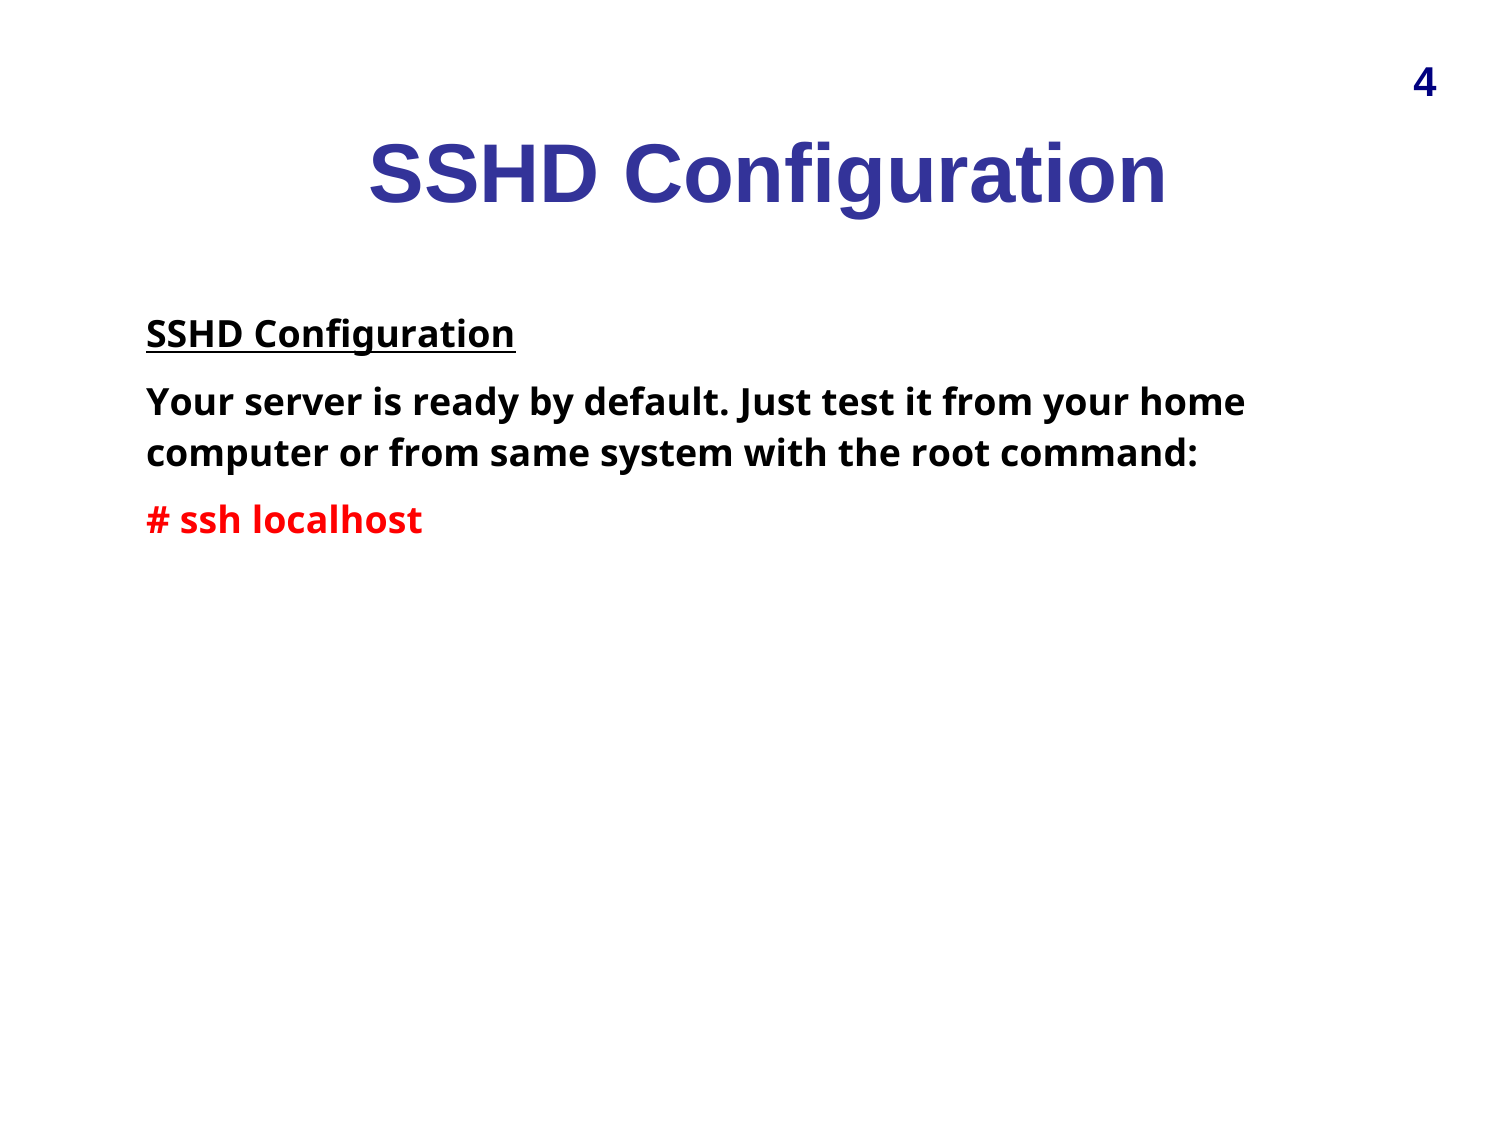

4
# SSHD Configuration
SSHD Configuration
Your server is ready by default. Just test it from your home computer or from same system with the root command:
# ssh localhost